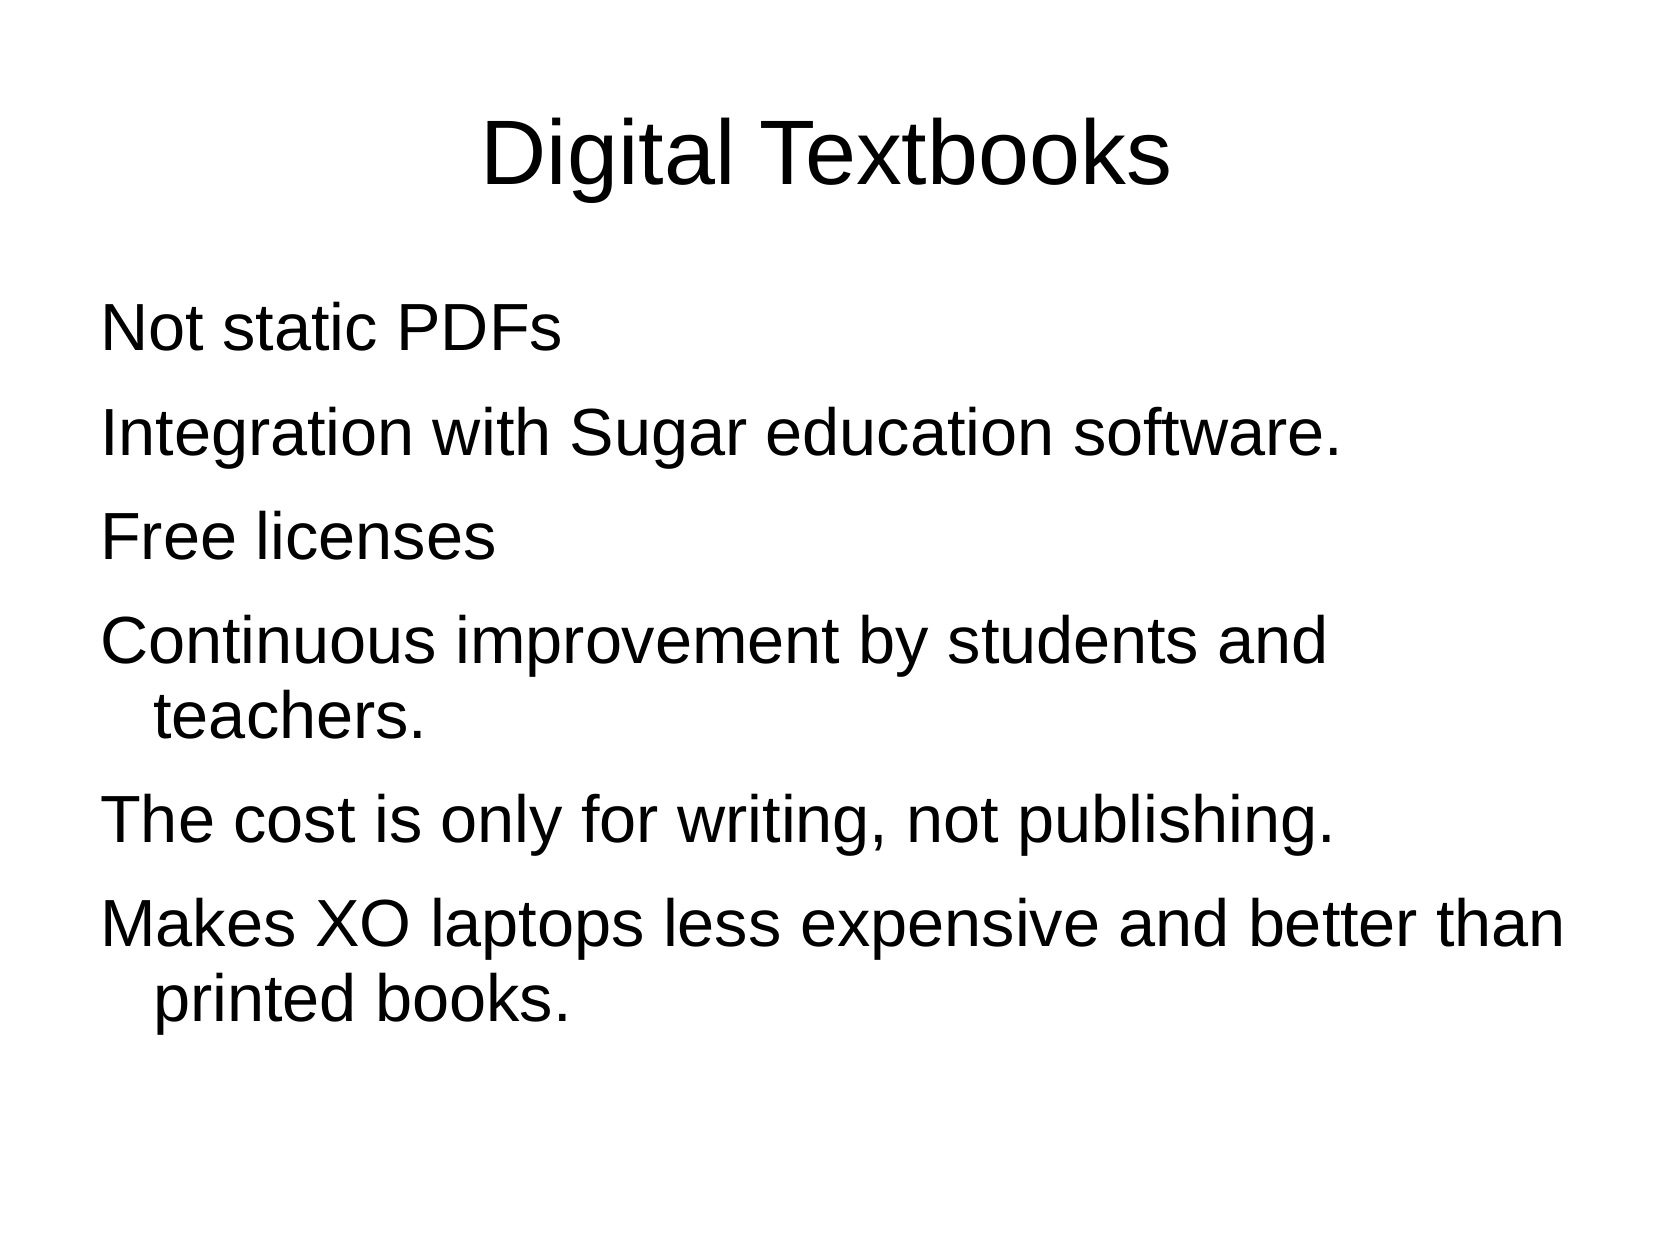

# Digital Textbooks
Not static PDFs
Integration with Sugar education software.
Free licenses
Continuous improvement by students and teachers.
The cost is only for writing, not publishing.
Makes XO laptops less expensive and better than printed books.